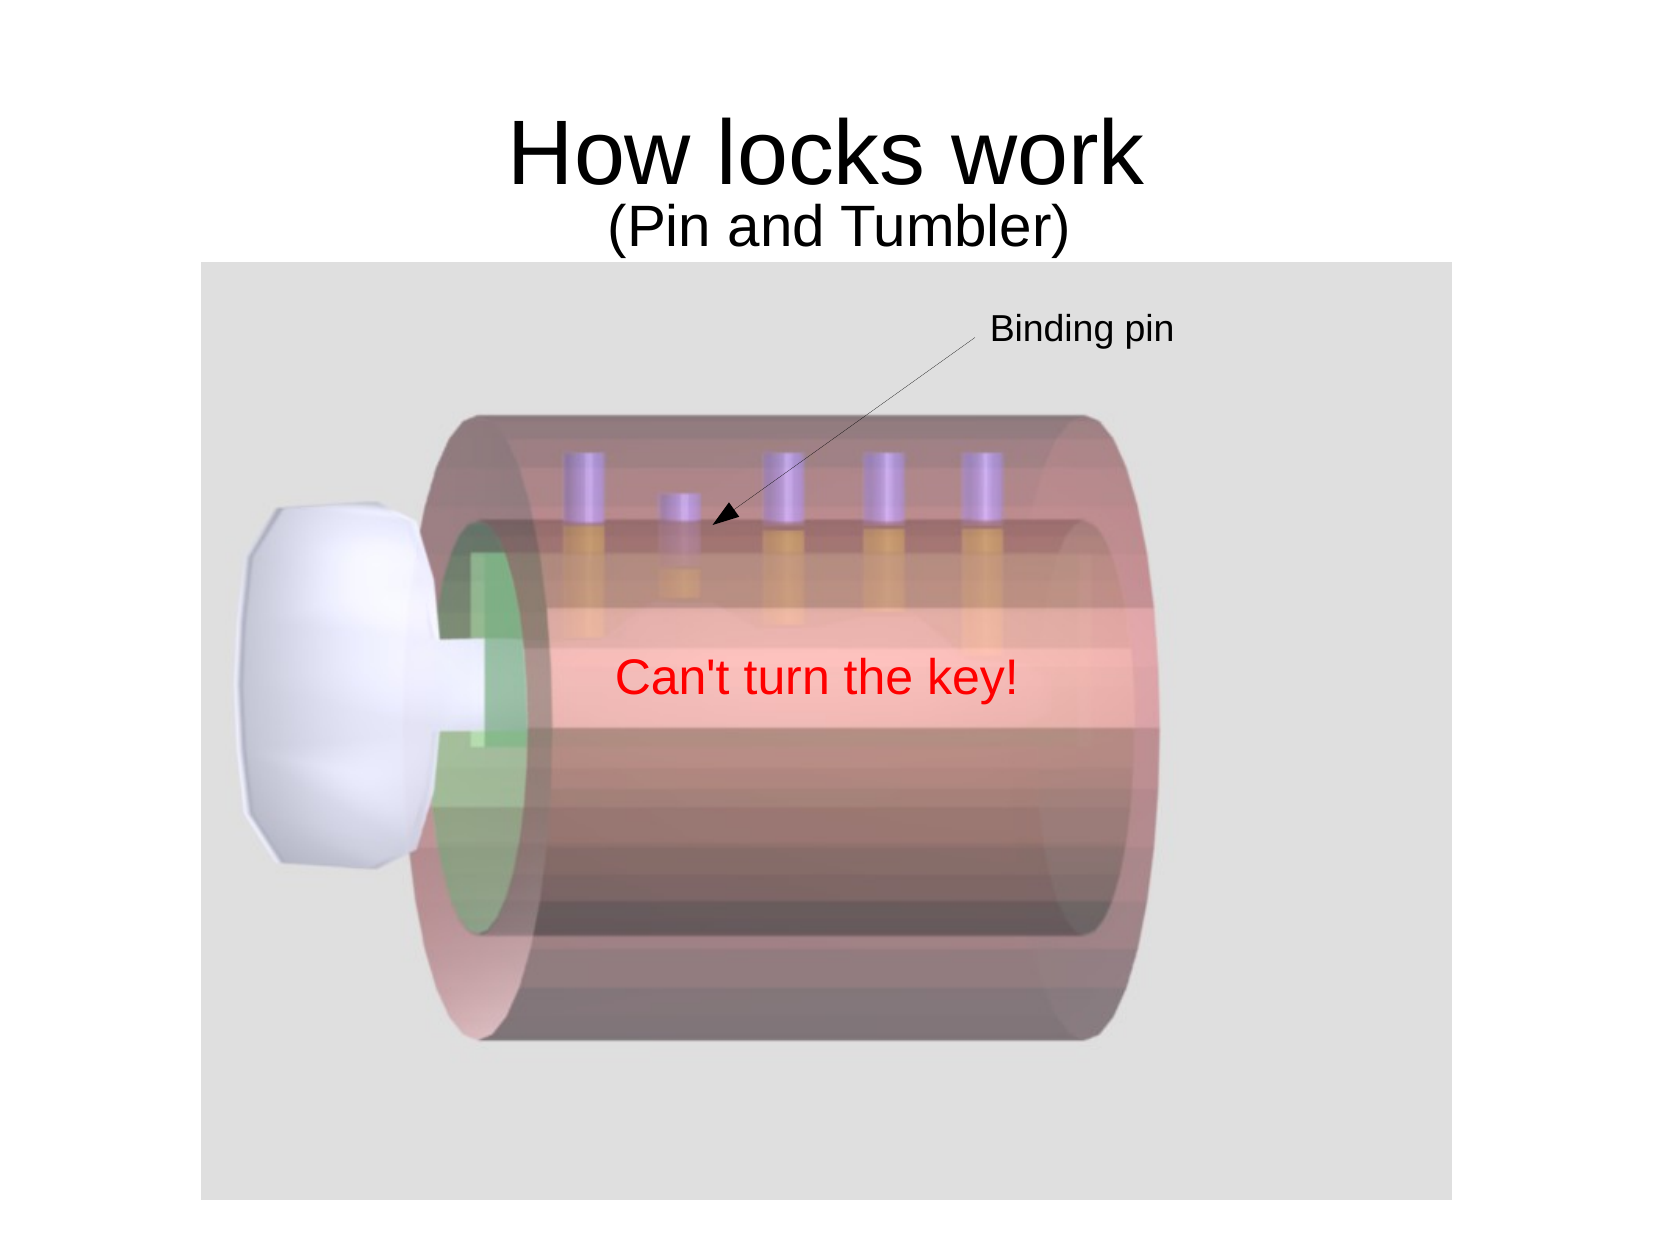

# How locks work
(Pin and Tumbler)
Binding pin
Can't turn the key!